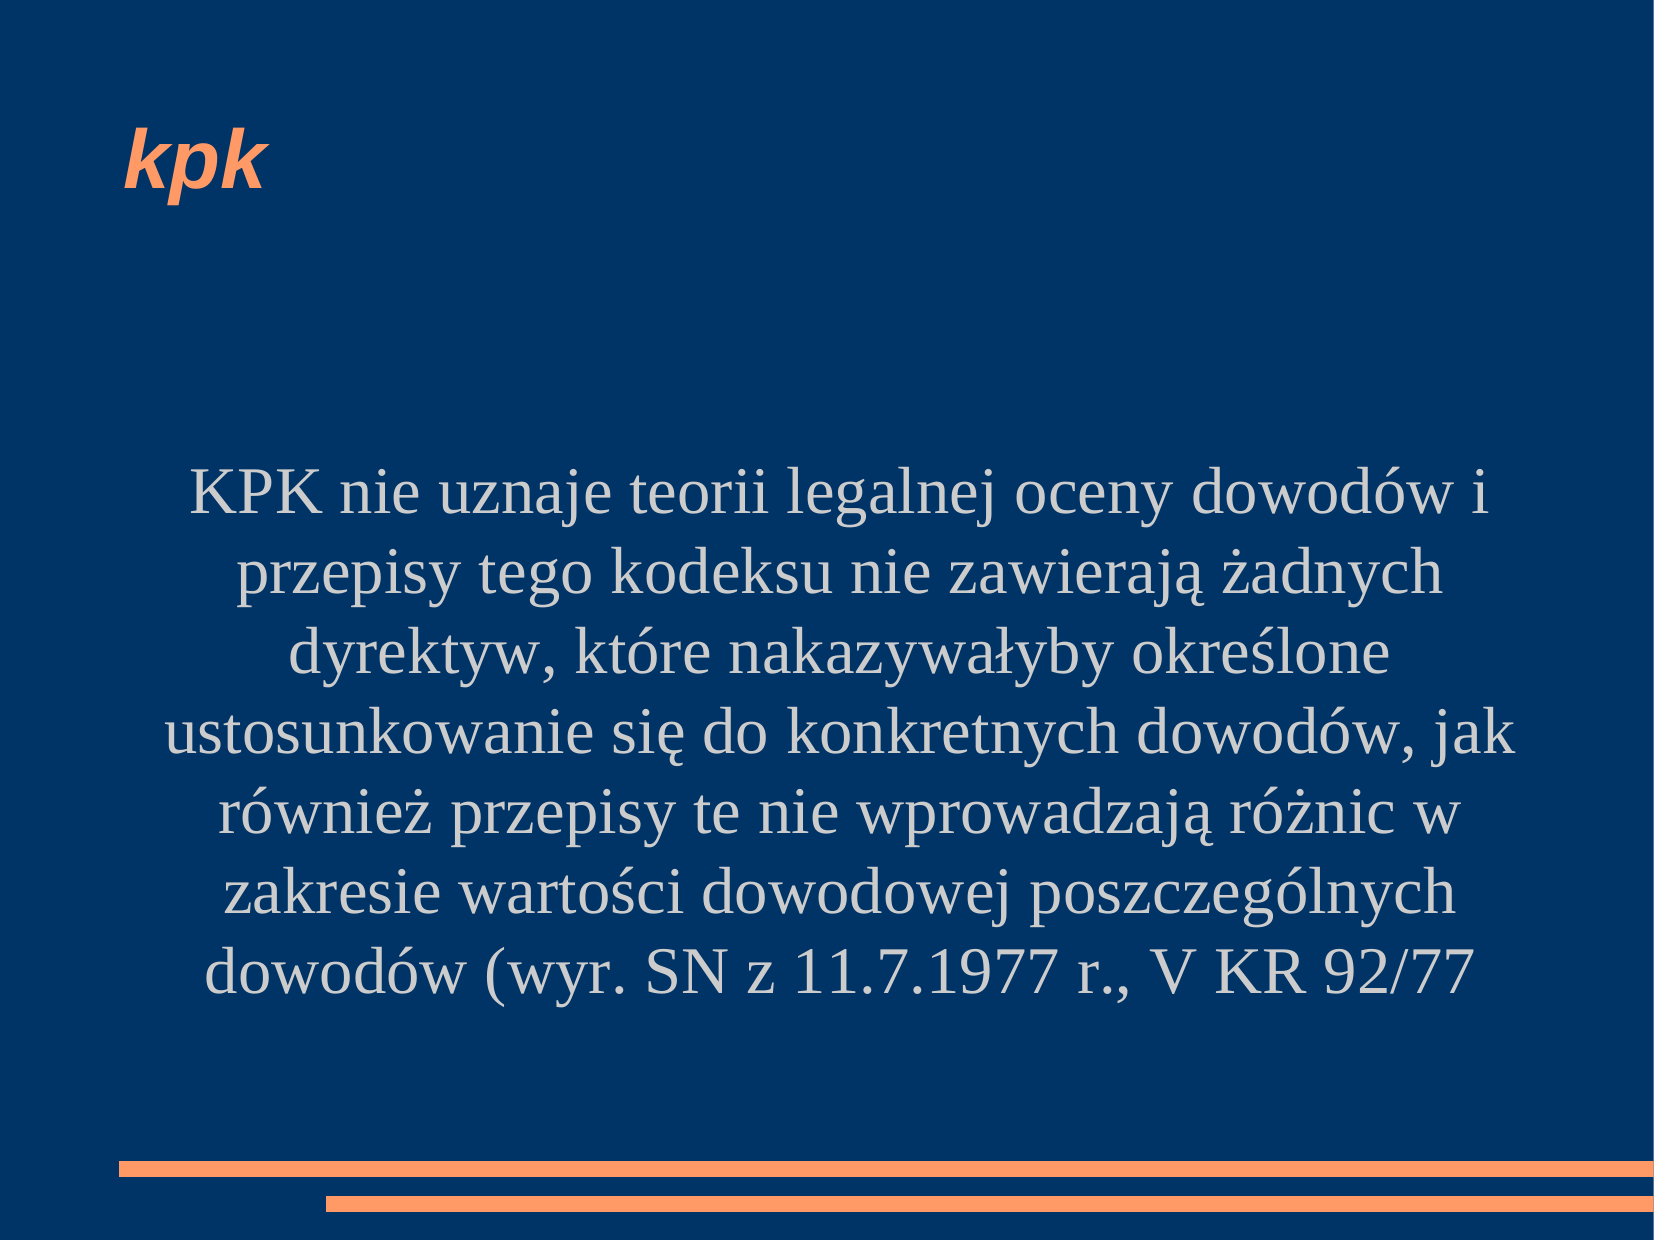

# kpk
KPK nie uznaje teorii legalnej oceny dowodów i przepisy tego kodeksu nie zawierają żadnych dyrektyw, które nakazywałyby określone ustosunkowanie się do konkretnych dowodów, jak również przepisy te nie wprowadzają różnic w zakresie wartości dowodowej poszczególnych dowodów (wyr. SN z 11.7.1977 r., V KR 92/77